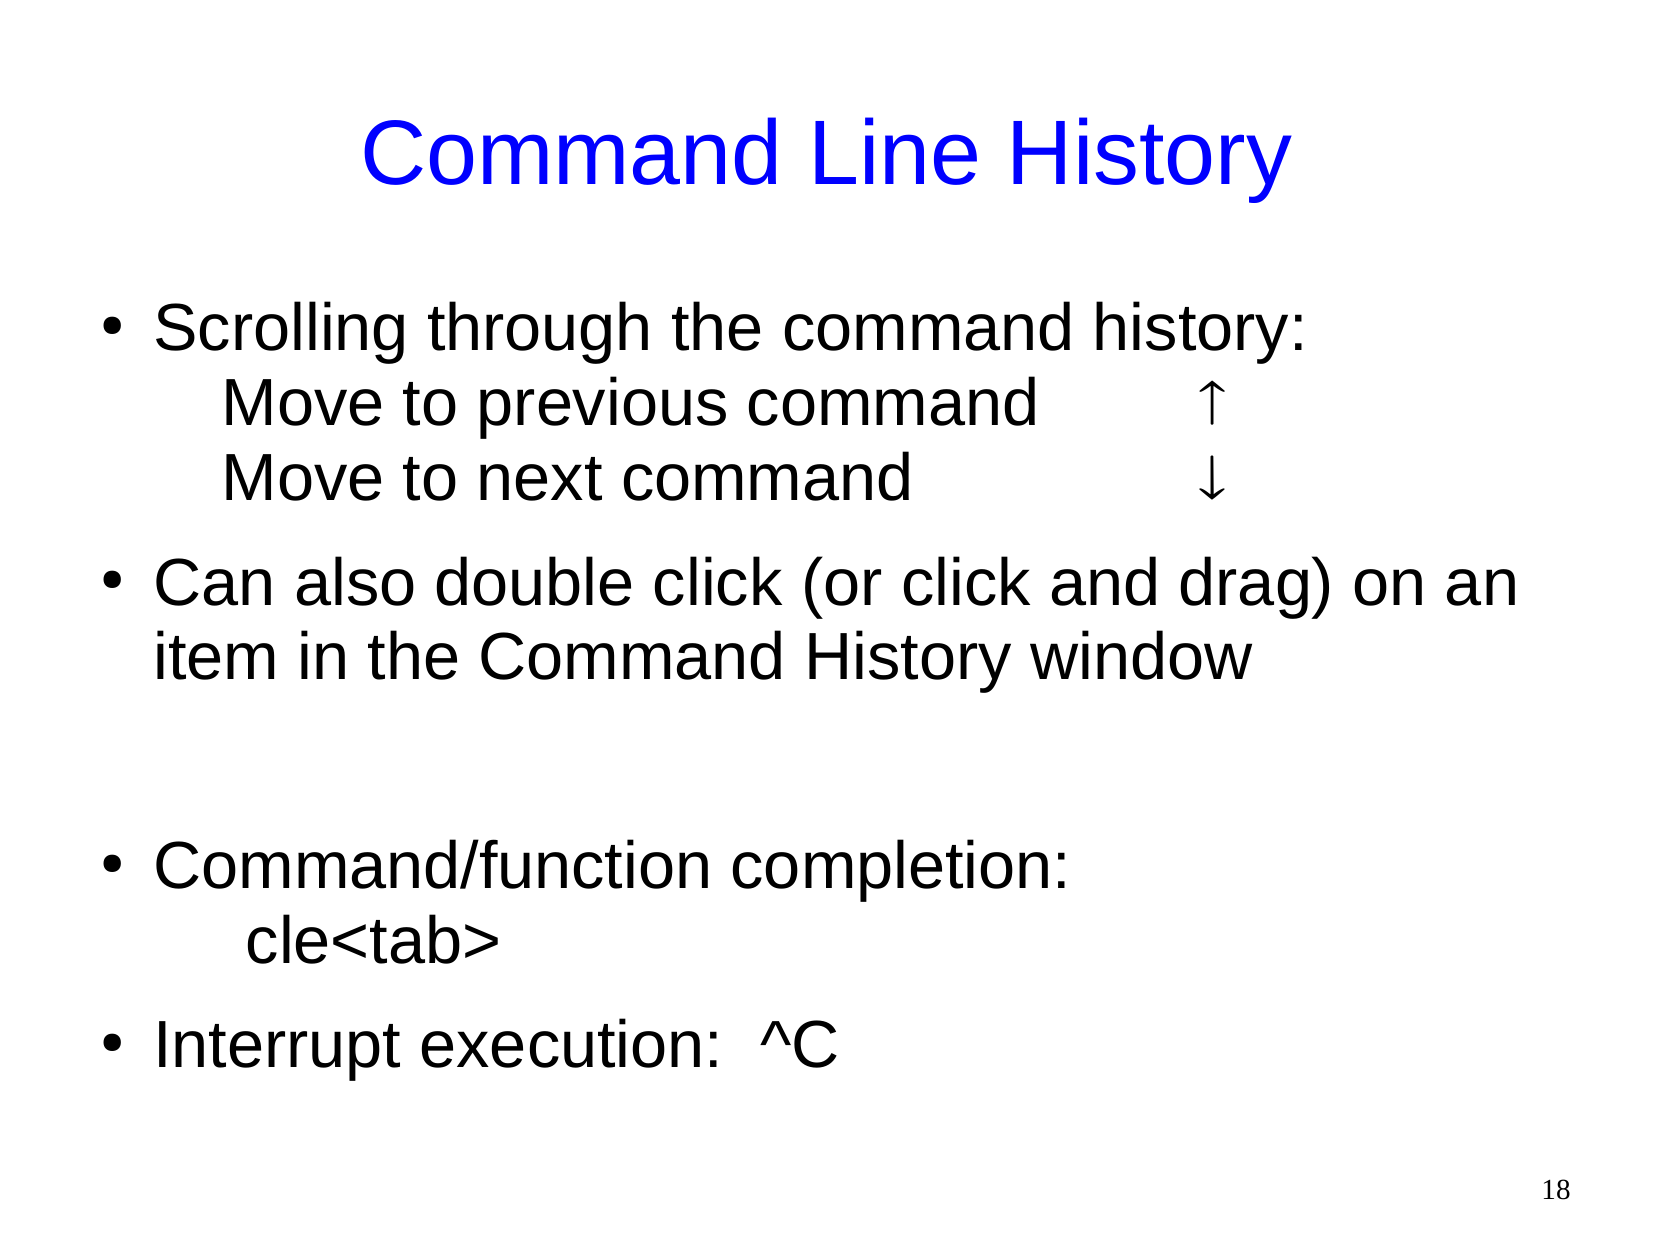

# Command Line History
Scrolling through the command history:
	Move to previous command	­
	Move to next command	¯
Can also double click (or click and drag) on an item in the Command History window
Command/function completion:
 cle<tab>
Interrupt execution: ^C
18